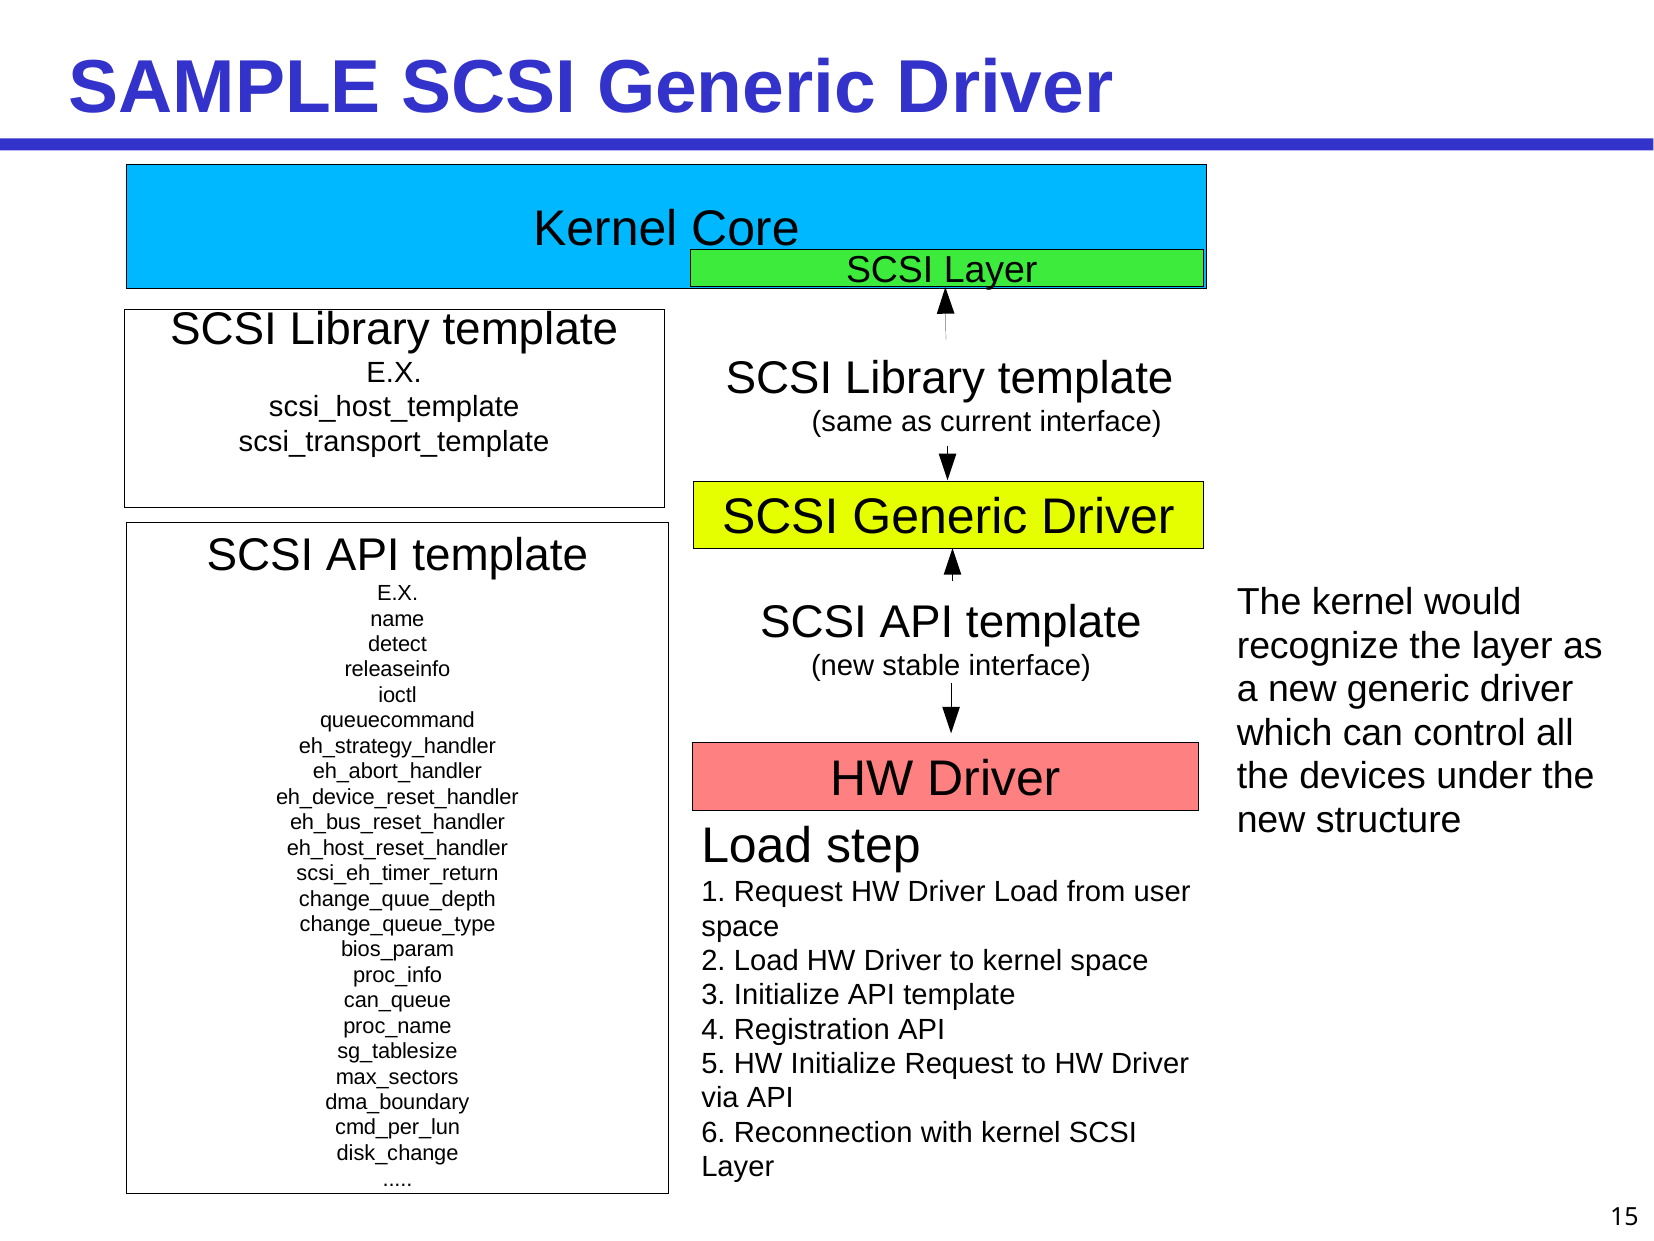

# SAMPLE SCSI Generic Driver
Kernel Core
SCSI Layer
SCSI Library template
E.X.
scsi_host_template
scsi_transport_template
 SCSI Library template
 (same as current interface)
SCSI Generic Driver
SCSI API template
E.X.
name
detect
releaseinfo
ioctl
queuecommand
eh_strategy_handler
eh_abort_handler
eh_device_reset_handler
eh_bus_reset_handler
eh_host_reset_handler
scsi_eh_timer_return
change_quue_depth
change_queue_type
bios_param
proc_info
can_queue
proc_name
sg_tablesize
max_sectors
dma_boundary
cmd_per_lun
disk_change
.....
The kernel would recognize the layer as a new generic driver which can control all the devices under the new structure
SCSI API template
(new stable interface)
HW Driver
Load step
1. Request HW Driver Load from user space
2. Load HW Driver to kernel space
3. Initialize API template
4. Registration API
5. HW Initialize Request to HW Driver via API
6. Reconnection with kernel SCSI Layer